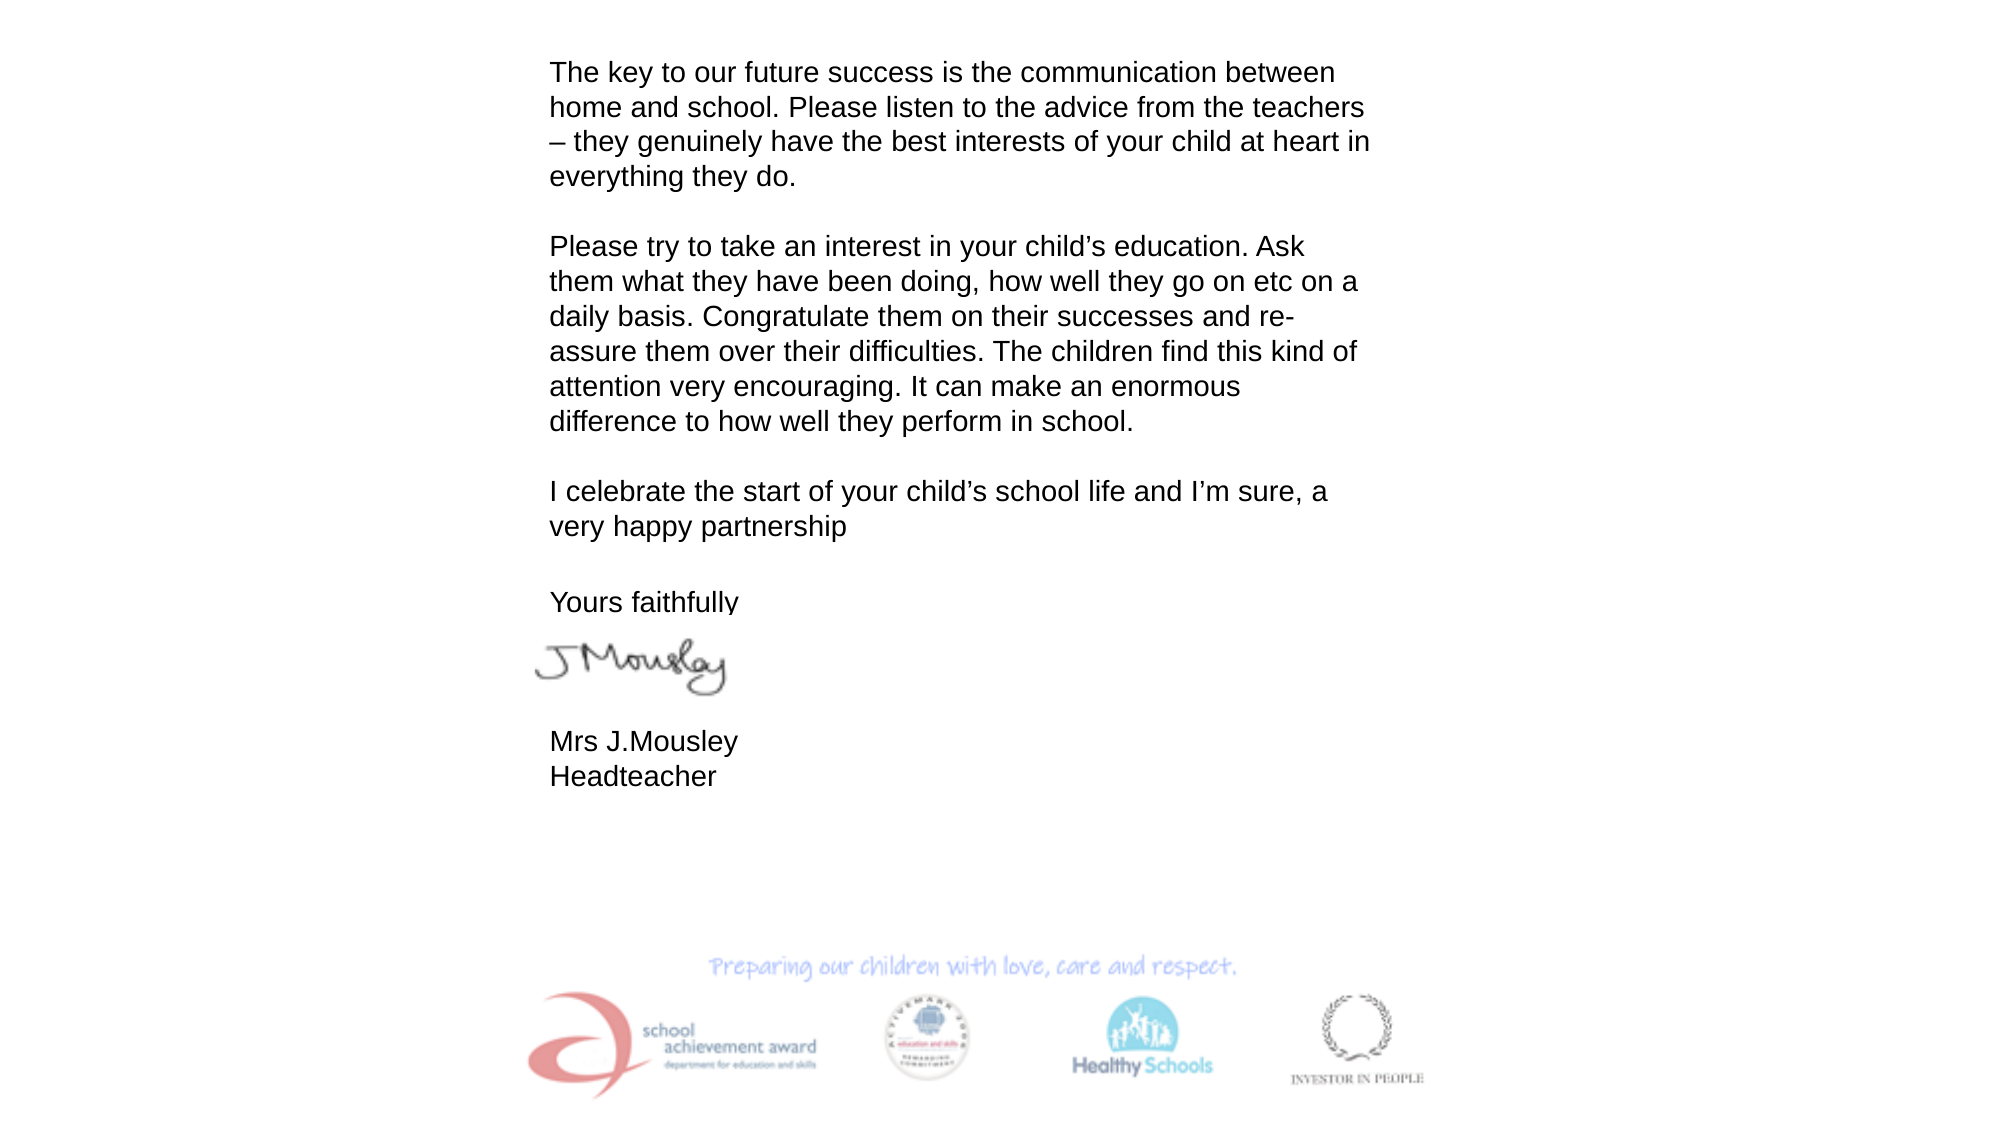

The key to our future success is the communication between home and school. Please listen to the advice from the teachers – they genuinely have the best interests of your child at heart in everything they do.
Please try to take an interest in your child’s education. Ask them what they have been doing, how well they go on etc on a daily basis. Congratulate them on their successes and re-assure them over their difficulties. The children find this kind of attention very encouraging. It can make an enormous difference to how well they perform in school.
I celebrate the start of your child’s school life and I’m sure, a very happy partnership
Yours faithfully
Mrs J.Mousley
Headteacher